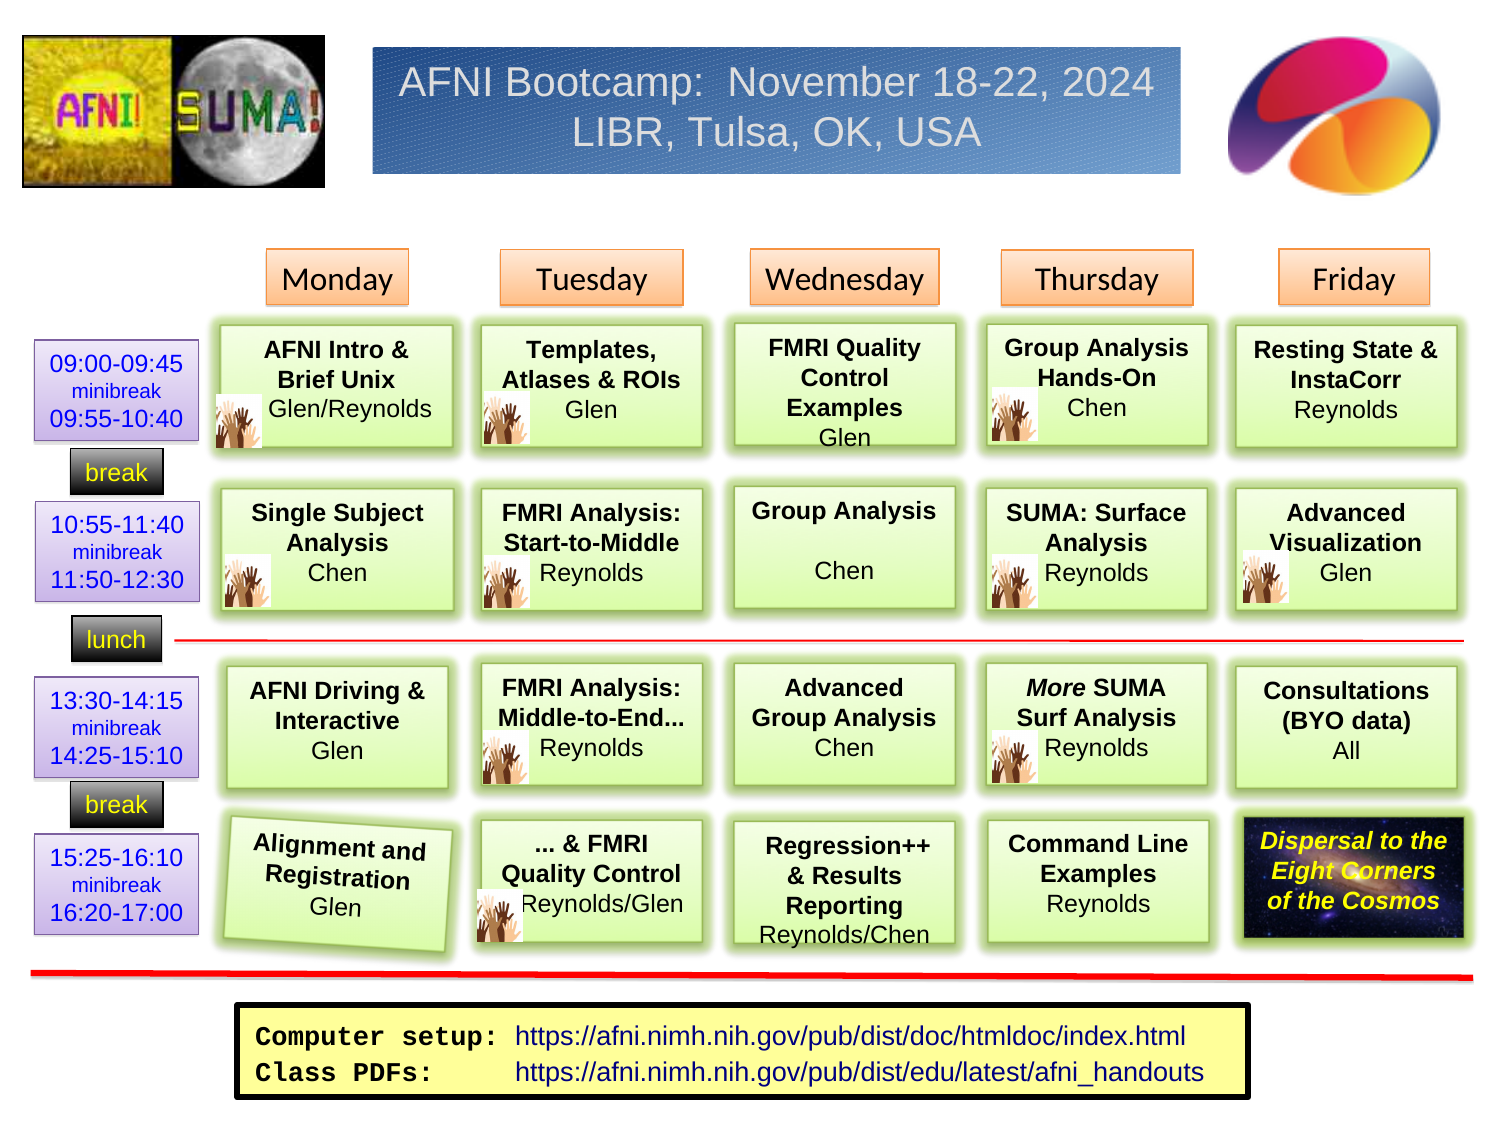

AFNI Bootcamp: November 18-22, 2024
LIBR, Tulsa, OK, USA
Monday
Wednesday
Friday
Tuesday
Thursday
FMRI Quality Control Examples
Glen
Group Analysis Hands-On
Chen
AFNI Intro & Brief Unix
 Glen/Reynolds
Templates, Atlases & ROIs
Glen
Resting State & InstaCorr
Reynolds
09:00-09:45
minibreak
09:55-10:40
break
Group Analysis
Chen
Single Subject Analysis
Chen
FMRI Analysis: Start-to-Middle
Reynolds
SUMA: Surface Analysis
Reynolds
Advanced Visualization
Glen
10:55-11:40
minibreak
11:50-12:30
lunch
More SUMA Surf Analysis
Reynolds
FMRI Analysis: Middle-to-End...
Reynolds
Advanced Group Analysis
Chen
AFNI Driving & Interactive
Glen
Consultations
(BYO data)
All
13:30-14:15
minibreak
14:25-15:10
break
Alignment and
Registration
Glen
Dispersal to the Eight Corners of the Cosmos
... & FMRI Quality Control
 Reynolds/Glen
Command Line Examples
Reynolds
 Regression++
& Results Reporting
Reynolds/Chen
15:25-16:10
minibreak
16:20-17:00
Computer setup: https://afni.nimh.nih.gov/pub/dist/doc/htmldoc/index.html
Class PDFs: https://afni.nimh.nih.gov/pub/dist/edu/latest/afni_handouts